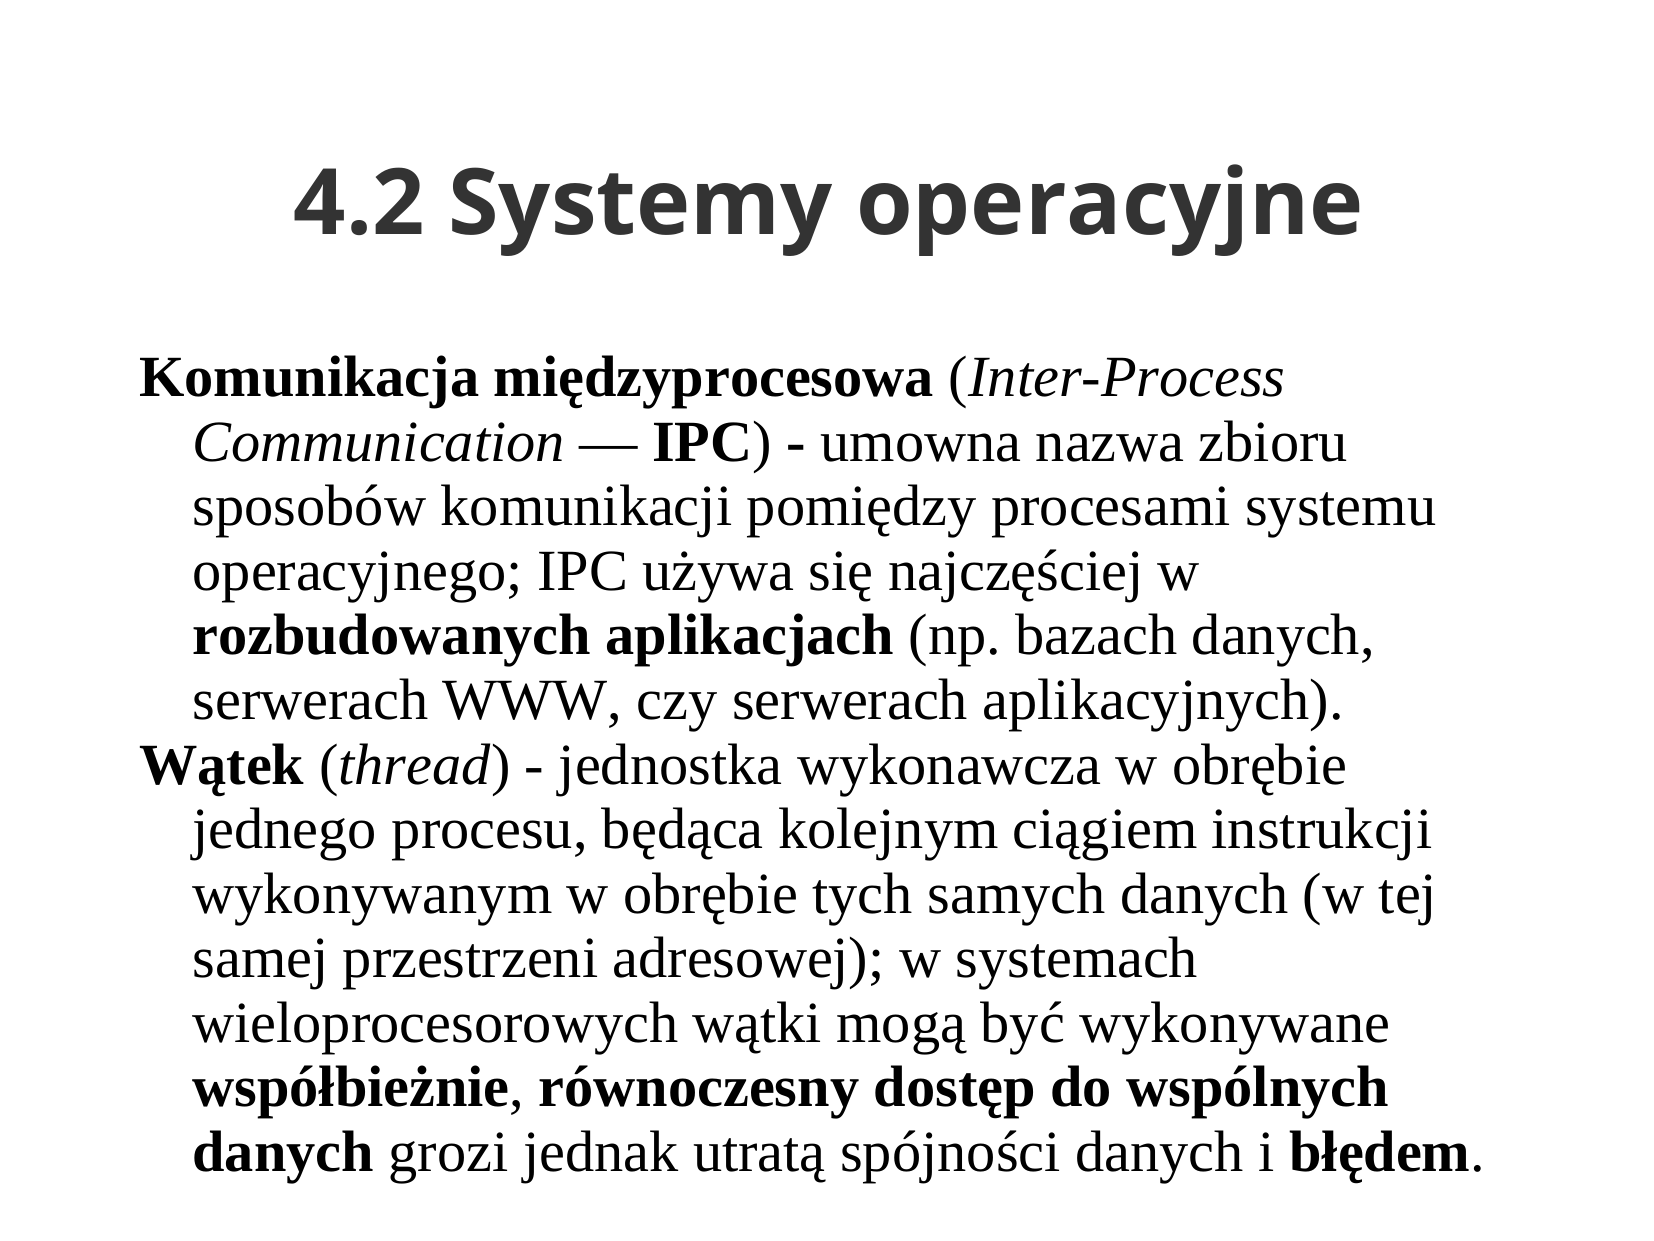

# 4.2 Systemy operacyjne
Komunikacja międzyprocesowa (Inter-Process Communication — IPC) - umowna nazwa zbioru sposobów komunikacji pomiędzy procesami systemu operacyjnego; IPC używa się najczęściej w rozbudowanych aplikacjach (np. bazach danych, serwerach WWW, czy serwerach aplikacyjnych).
Wątek (thread) - jednostka wykonawcza w obrębie jednego procesu, będąca kolejnym ciągiem instrukcji wykonywanym w obrębie tych samych danych (w tej samej przestrzeni adresowej); w systemach wieloprocesorowych wątki mogą być wykonywane współbieżnie, równoczesny dostęp do wspólnych danych grozi jednak utratą spójności danych i błędem.